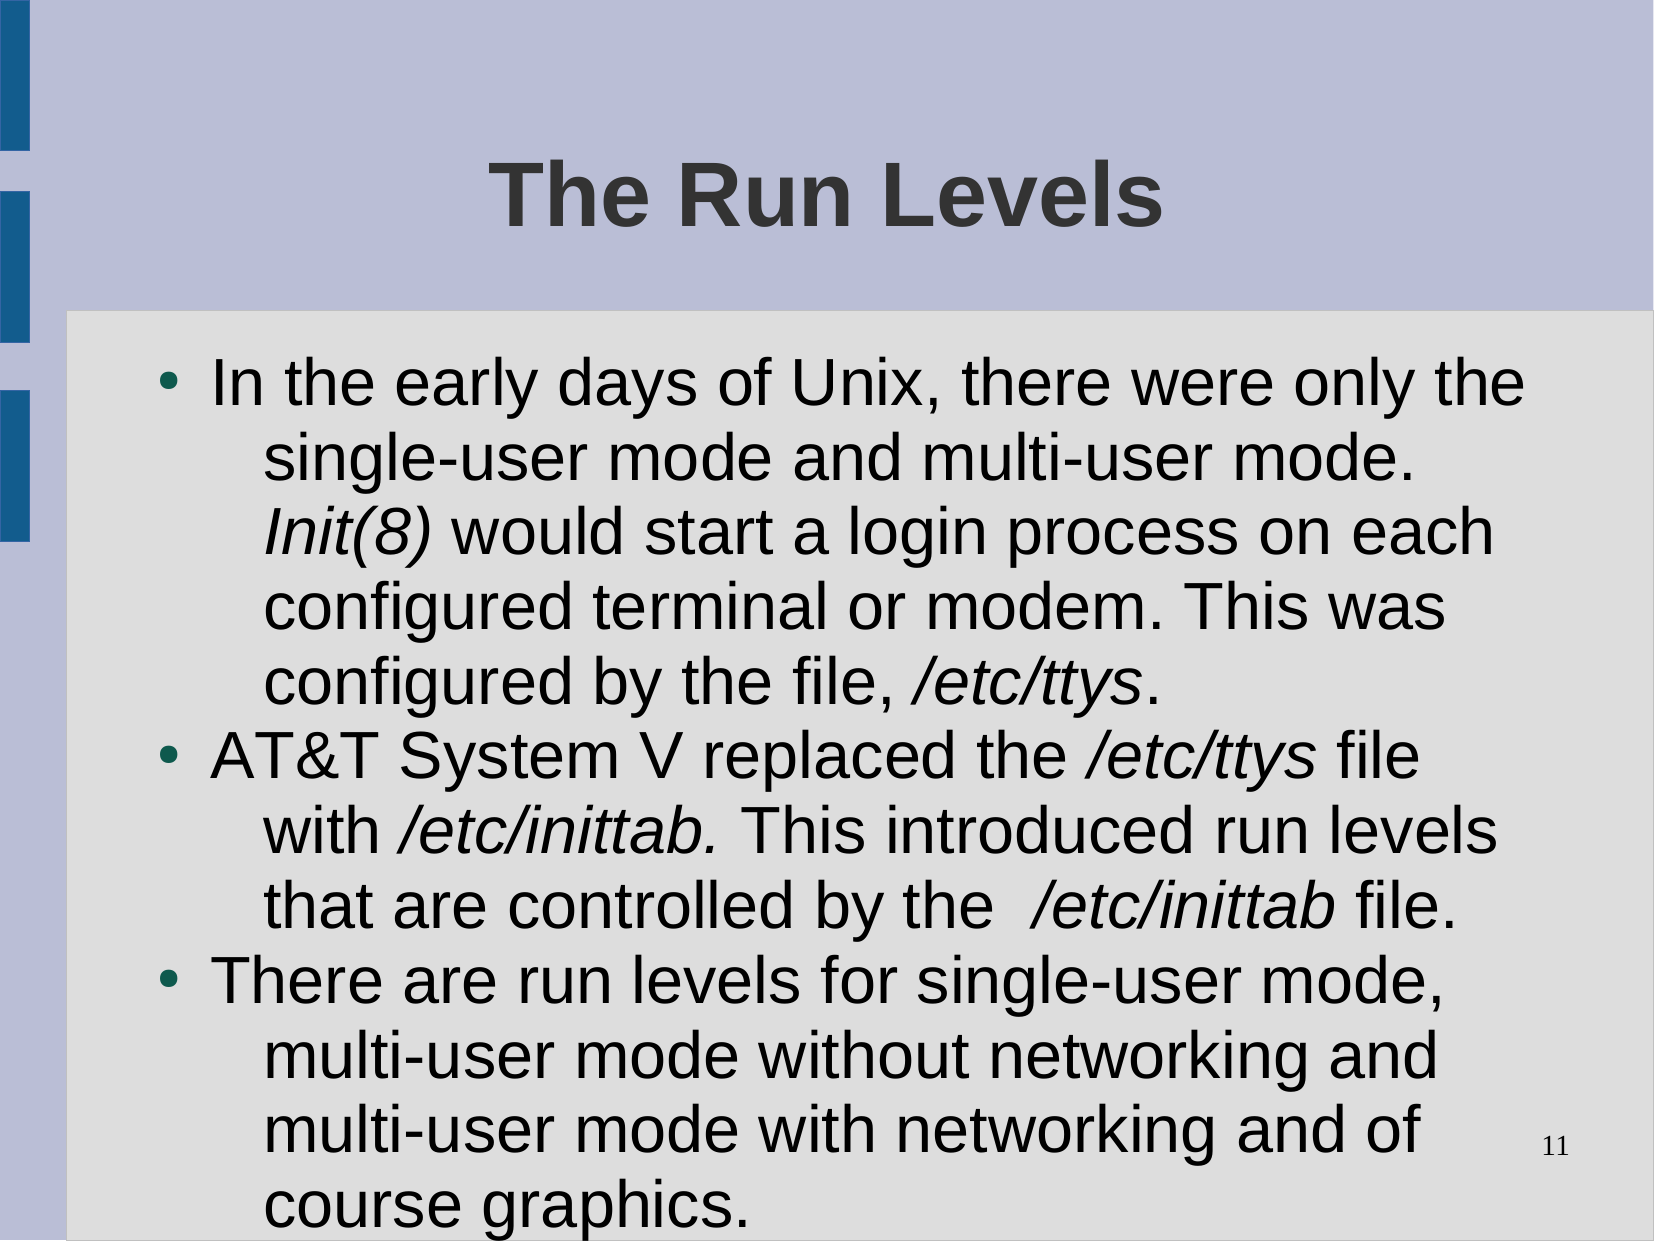

# The Run Levels
In the early days of Unix, there were only the single-user mode and multi-user mode. Init(8) would start a login process on each configured terminal or modem. This was configured by the file, /etc/ttys.
AT&T System V replaced the /etc/ttys file with /etc/inittab. This introduced run levels that are controlled by the /etc/inittab file.
There are run levels for single-user mode, multi-user mode without networking and multi-user mode with networking and of course graphics.
11